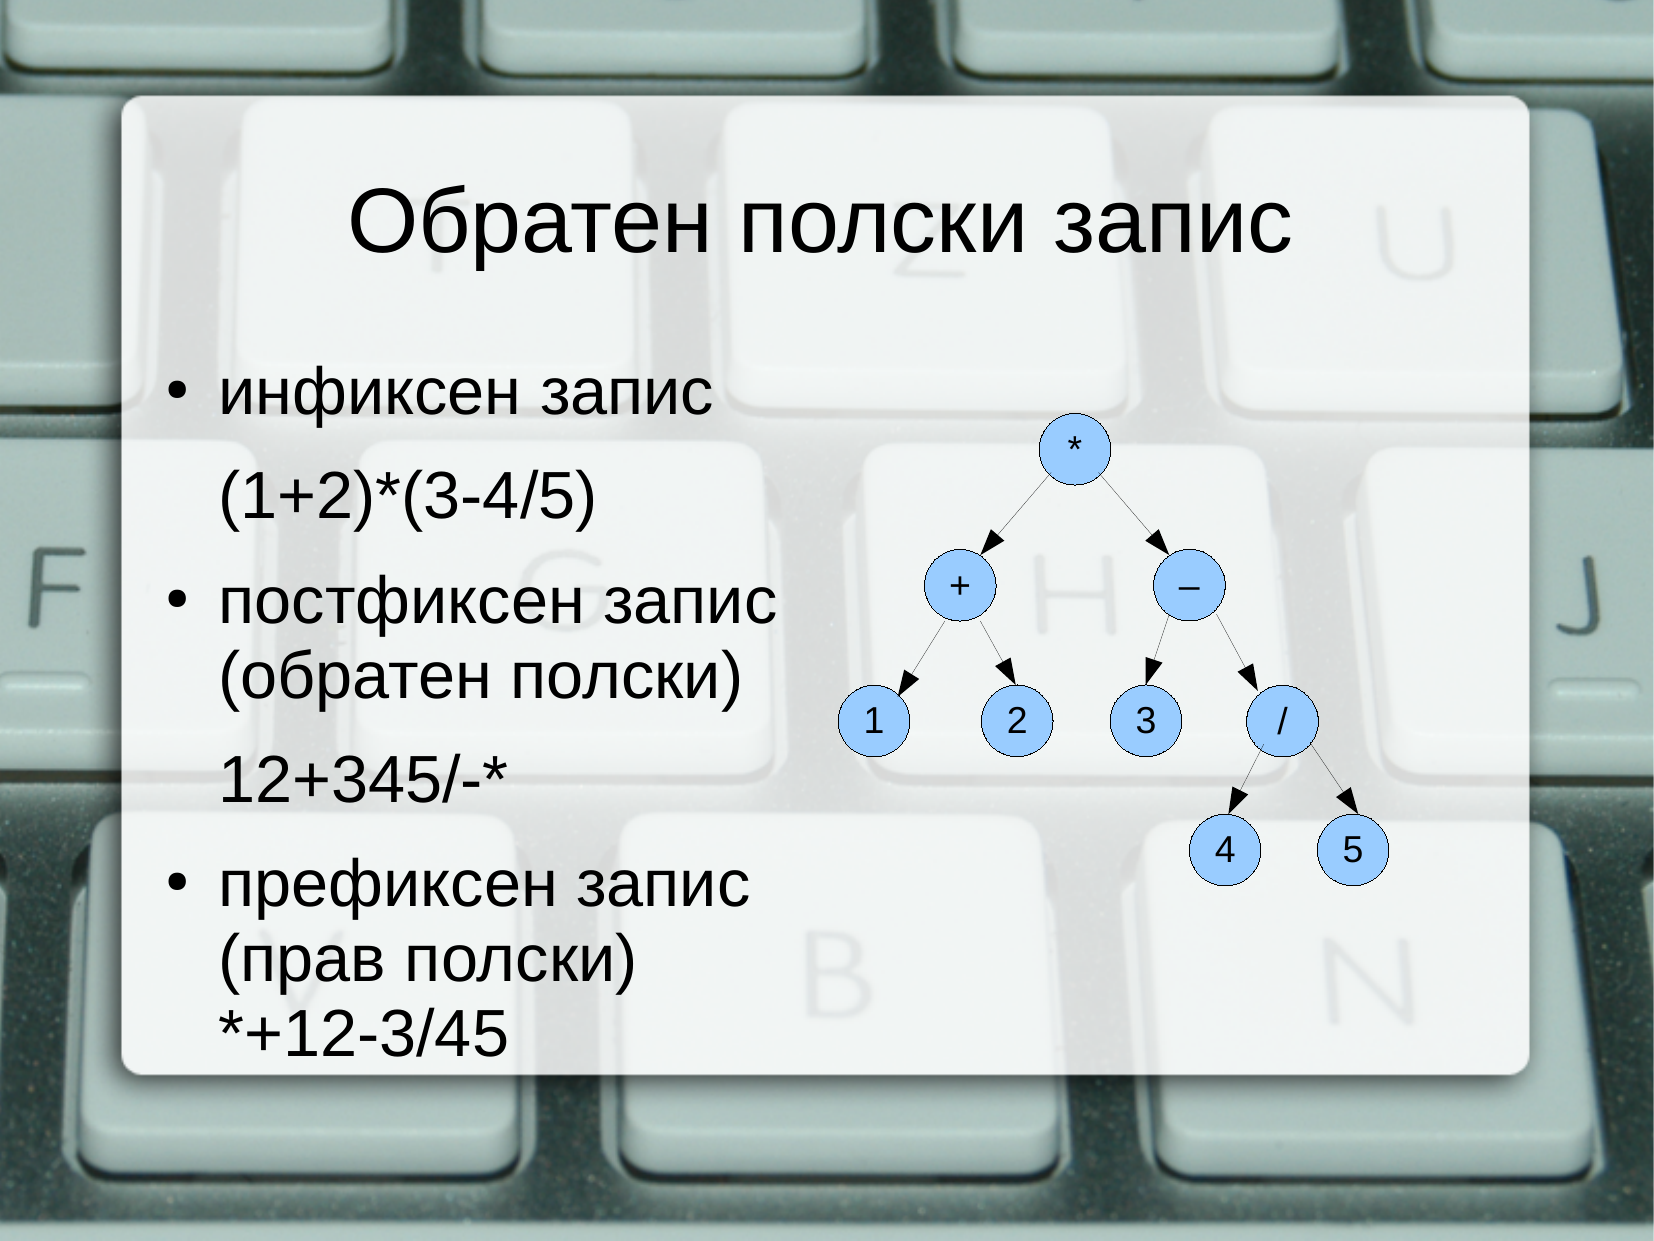

# Обратен полски запис
инфиксен запис
(1+2)*(3-4/5)
постфиксен запис
(обратен полски)
12+345/-*
префиксен запис (прав полски)
*+12-3/45
*
–
+
3
2
1
/
5
4